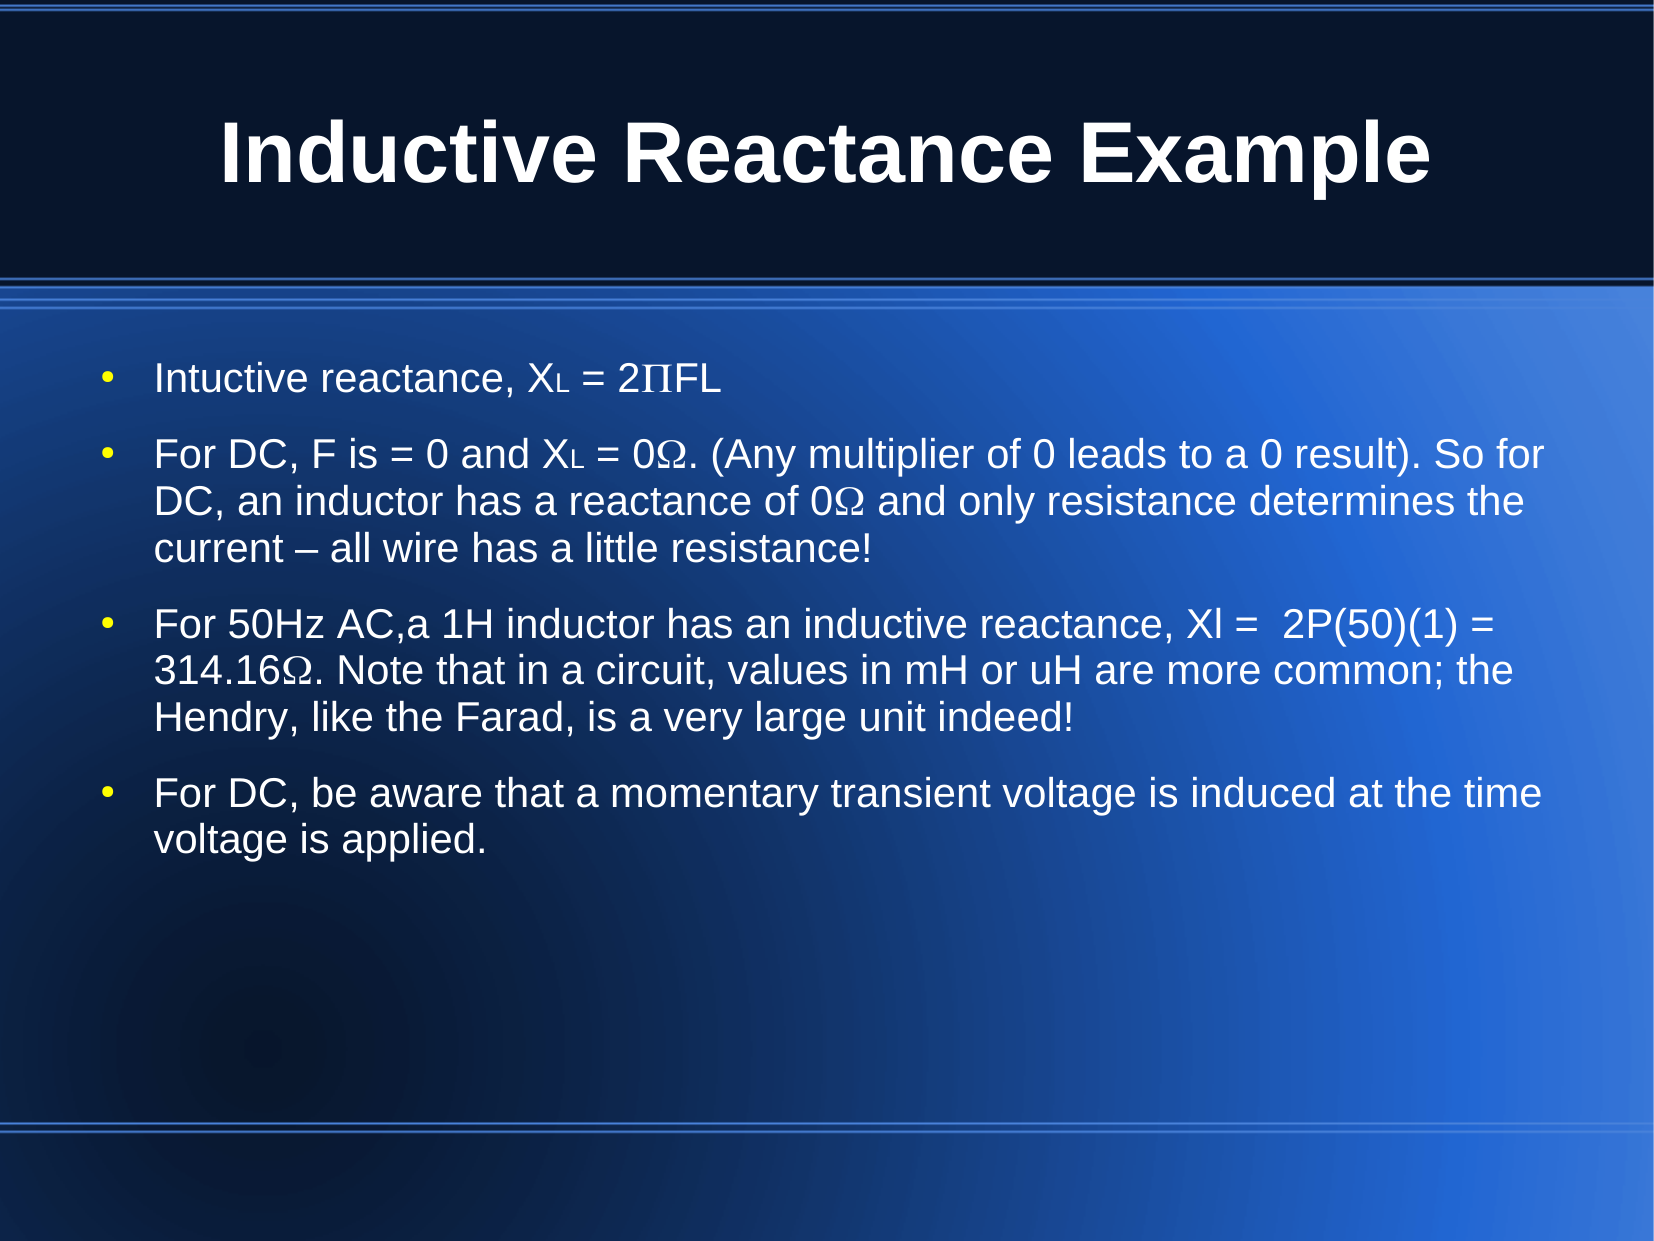

# Inductive Reactance Example
Intuctive reactance, XL = 2PFL
For DC, F is = 0 and XL = 0W. (Any multiplier of 0 leads to a 0 result). So for DC, an inductor has a reactance of 0W and only resistance determines the current – all wire has a little resistance!
For 50Hz AC,a 1H inductor has an inductive reactance, Xl = 2P(50)(1) = 314.16W. Note that in a circuit, values in mH or uH are more common; the Hendry, like the Farad, is a very large unit indeed!
For DC, be aware that a momentary transient voltage is induced at the time voltage is applied.